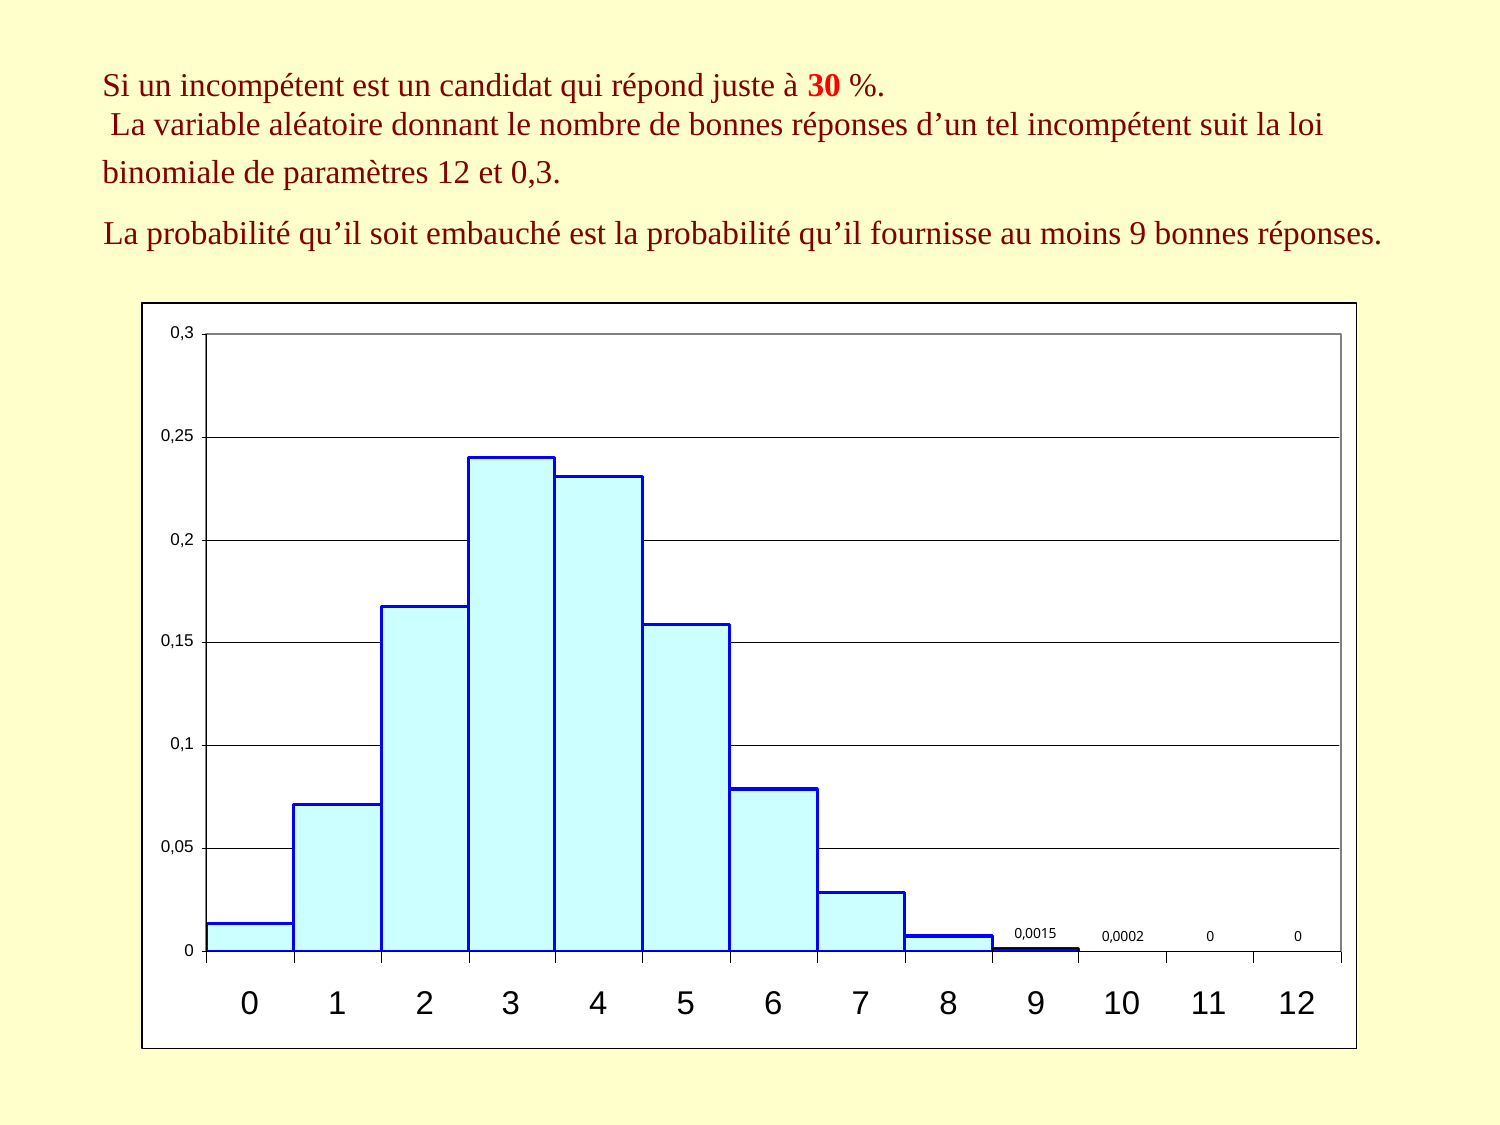

Si un incompétent est un candidat qui répond juste à 30 %.
 La variable aléatoire donnant le nombre de bonnes réponses d’un tel incompétent suit la loi binomiale de paramètres 12 et 0,3.
# La probabilité qu’il soit embauché est la probabilité qu’il fournisse au moins 9 bonnes réponses.